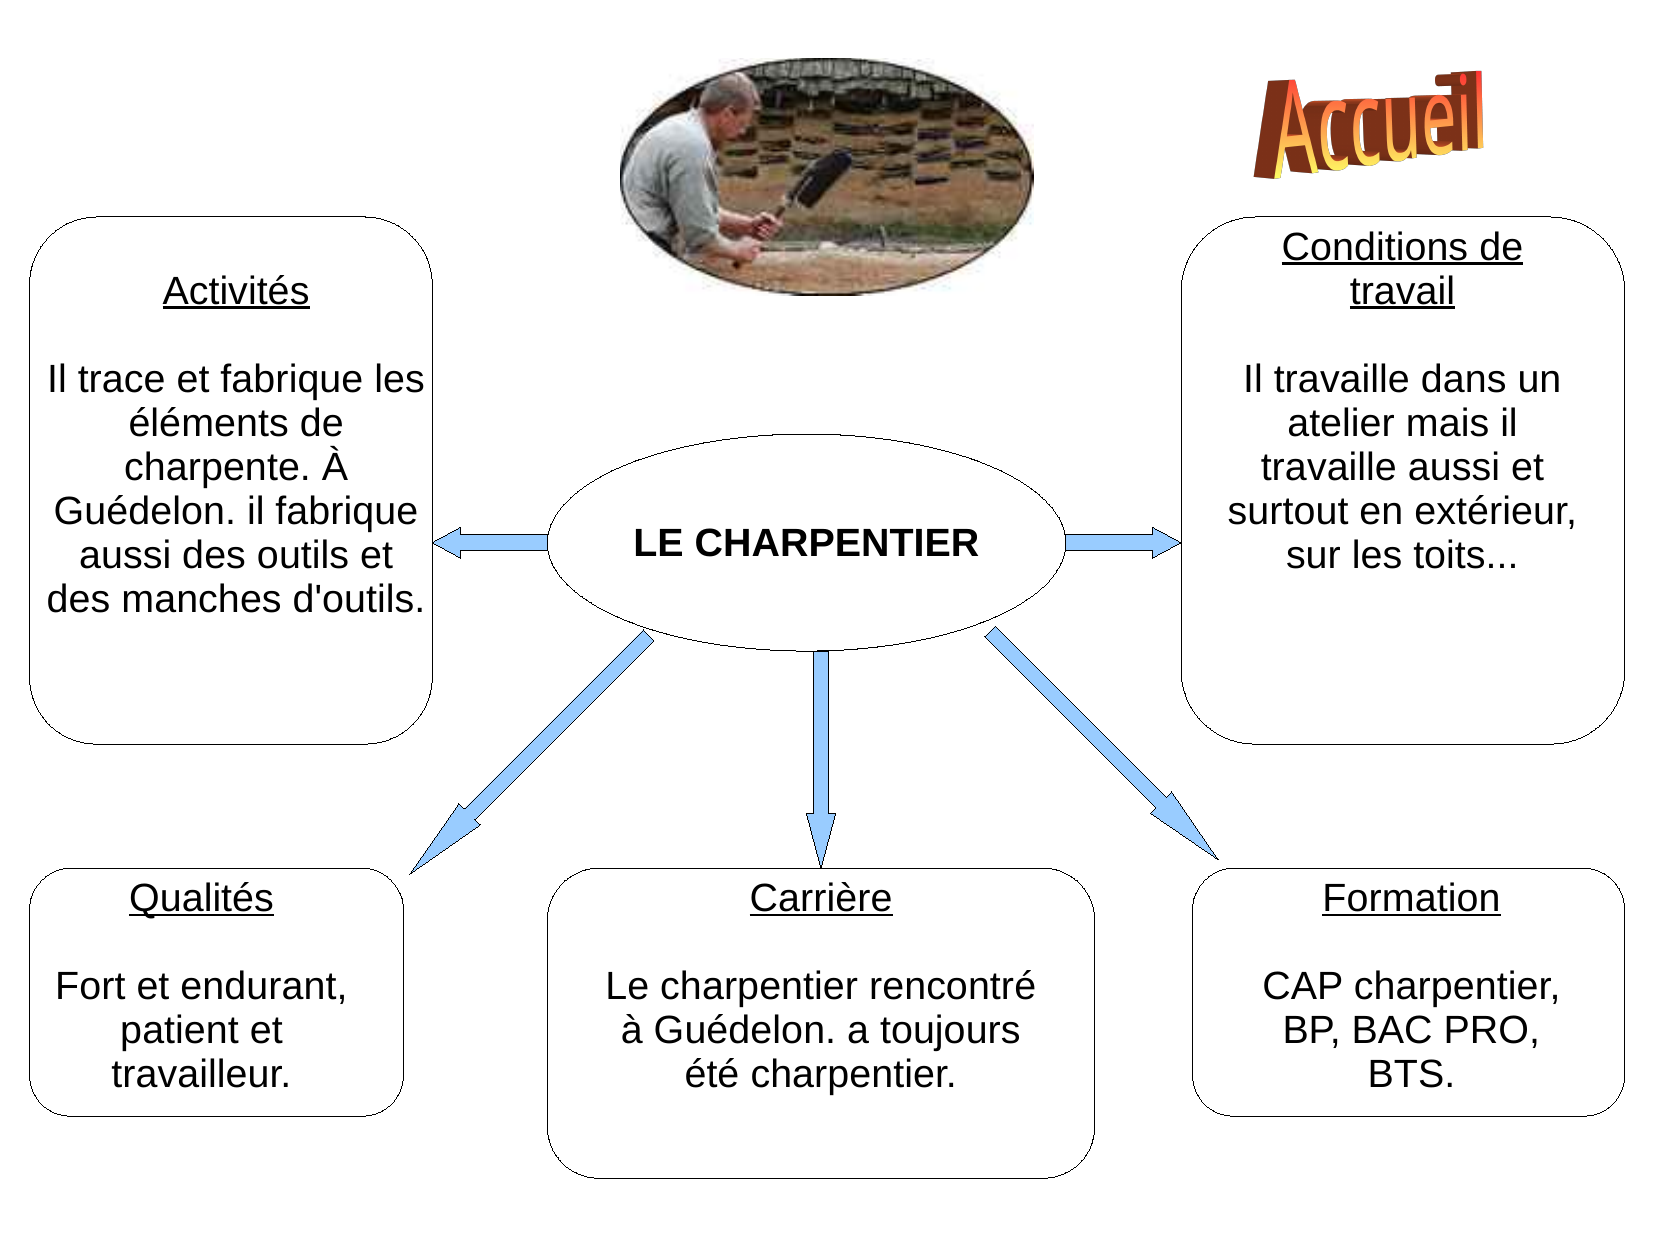

Accueil
Activités
Il trace et fabrique les éléments de charpente. À Guédelon. il fabrique aussi des outils et des manches d'outils.
Conditions de travail
Il travaille dans un atelier mais il travaille aussi et surtout en extérieur, sur les toits...
LE CHARPENTIER
Qualités
Fort et endurant, patient et travailleur.
Carrière
Le charpentier rencontré à Guédelon. a toujours été charpentier.
Formation
CAP charpentier, BP, BAC PRO, BTS.